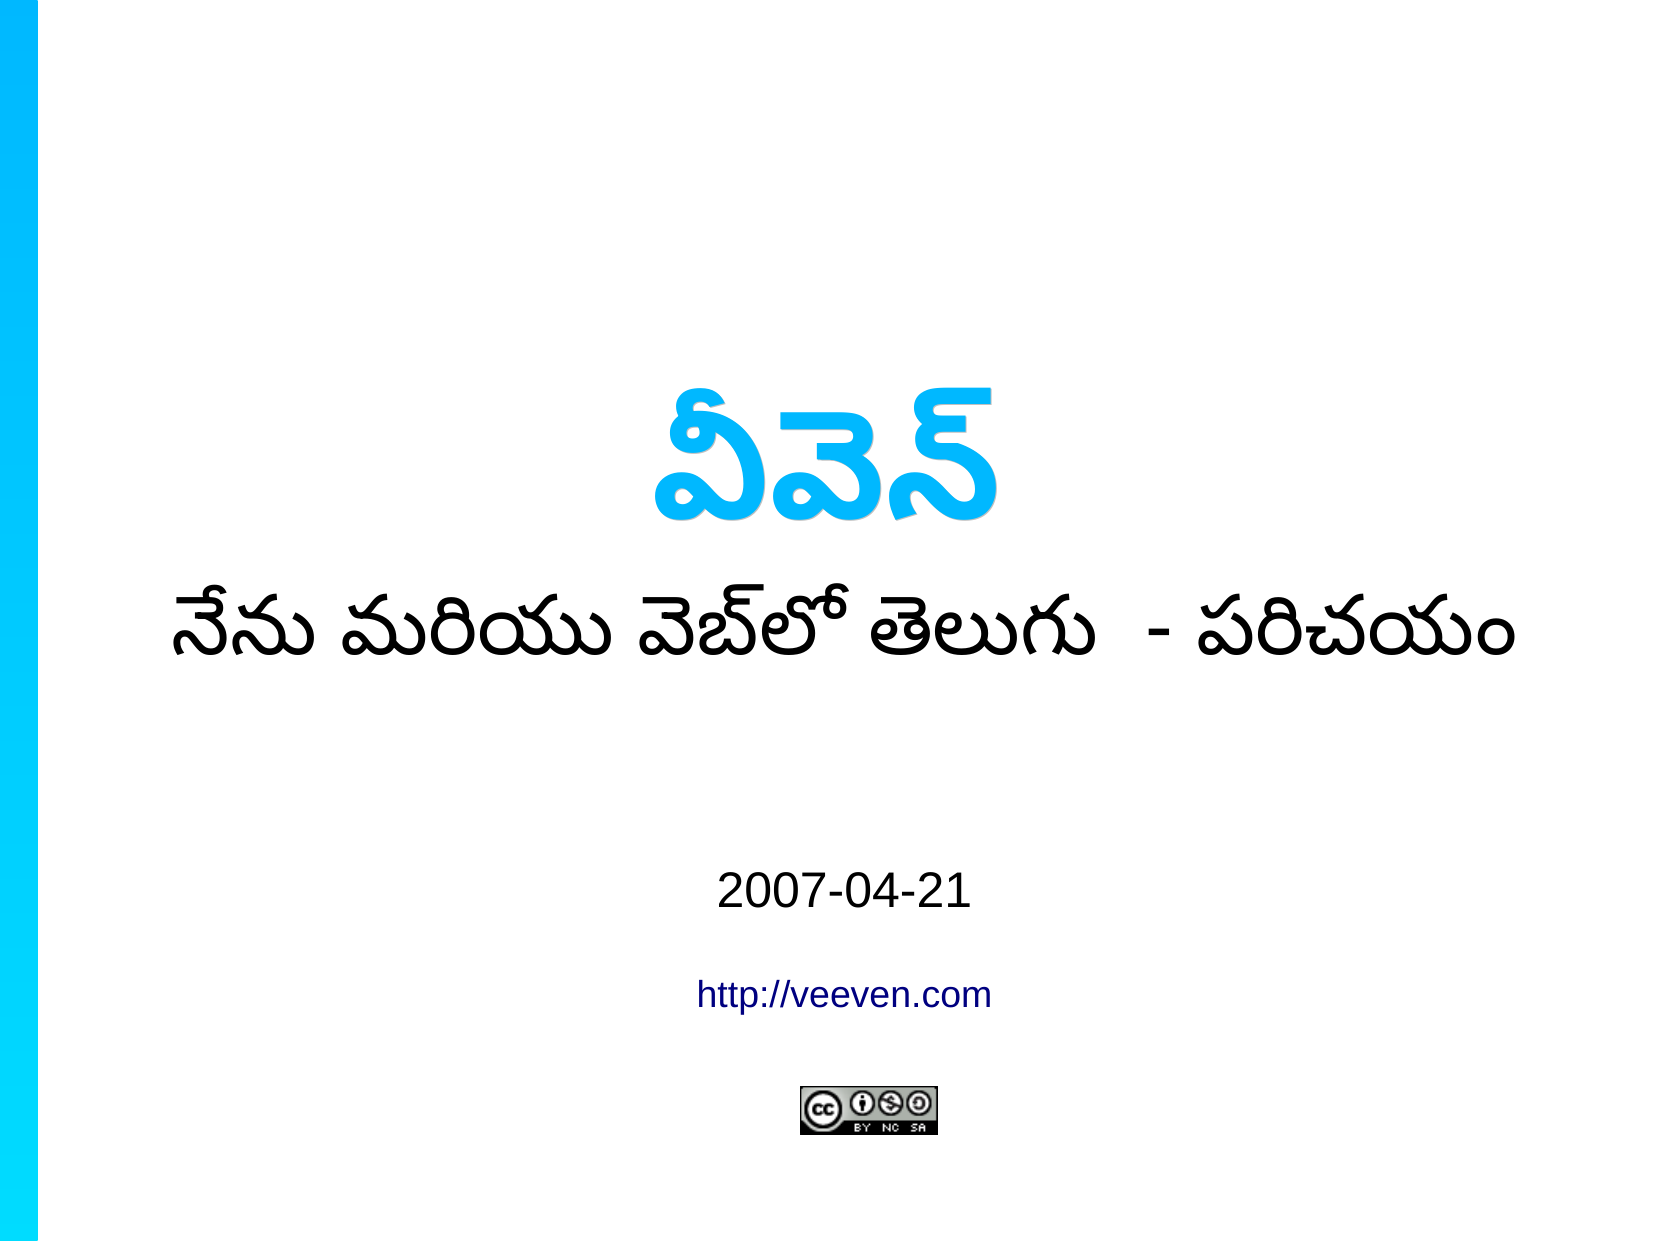

నేను మరియు వెబ్‌లో తెలుగు - పరిచయం
2007-04-21
http://veeven.com
# వీవెన్